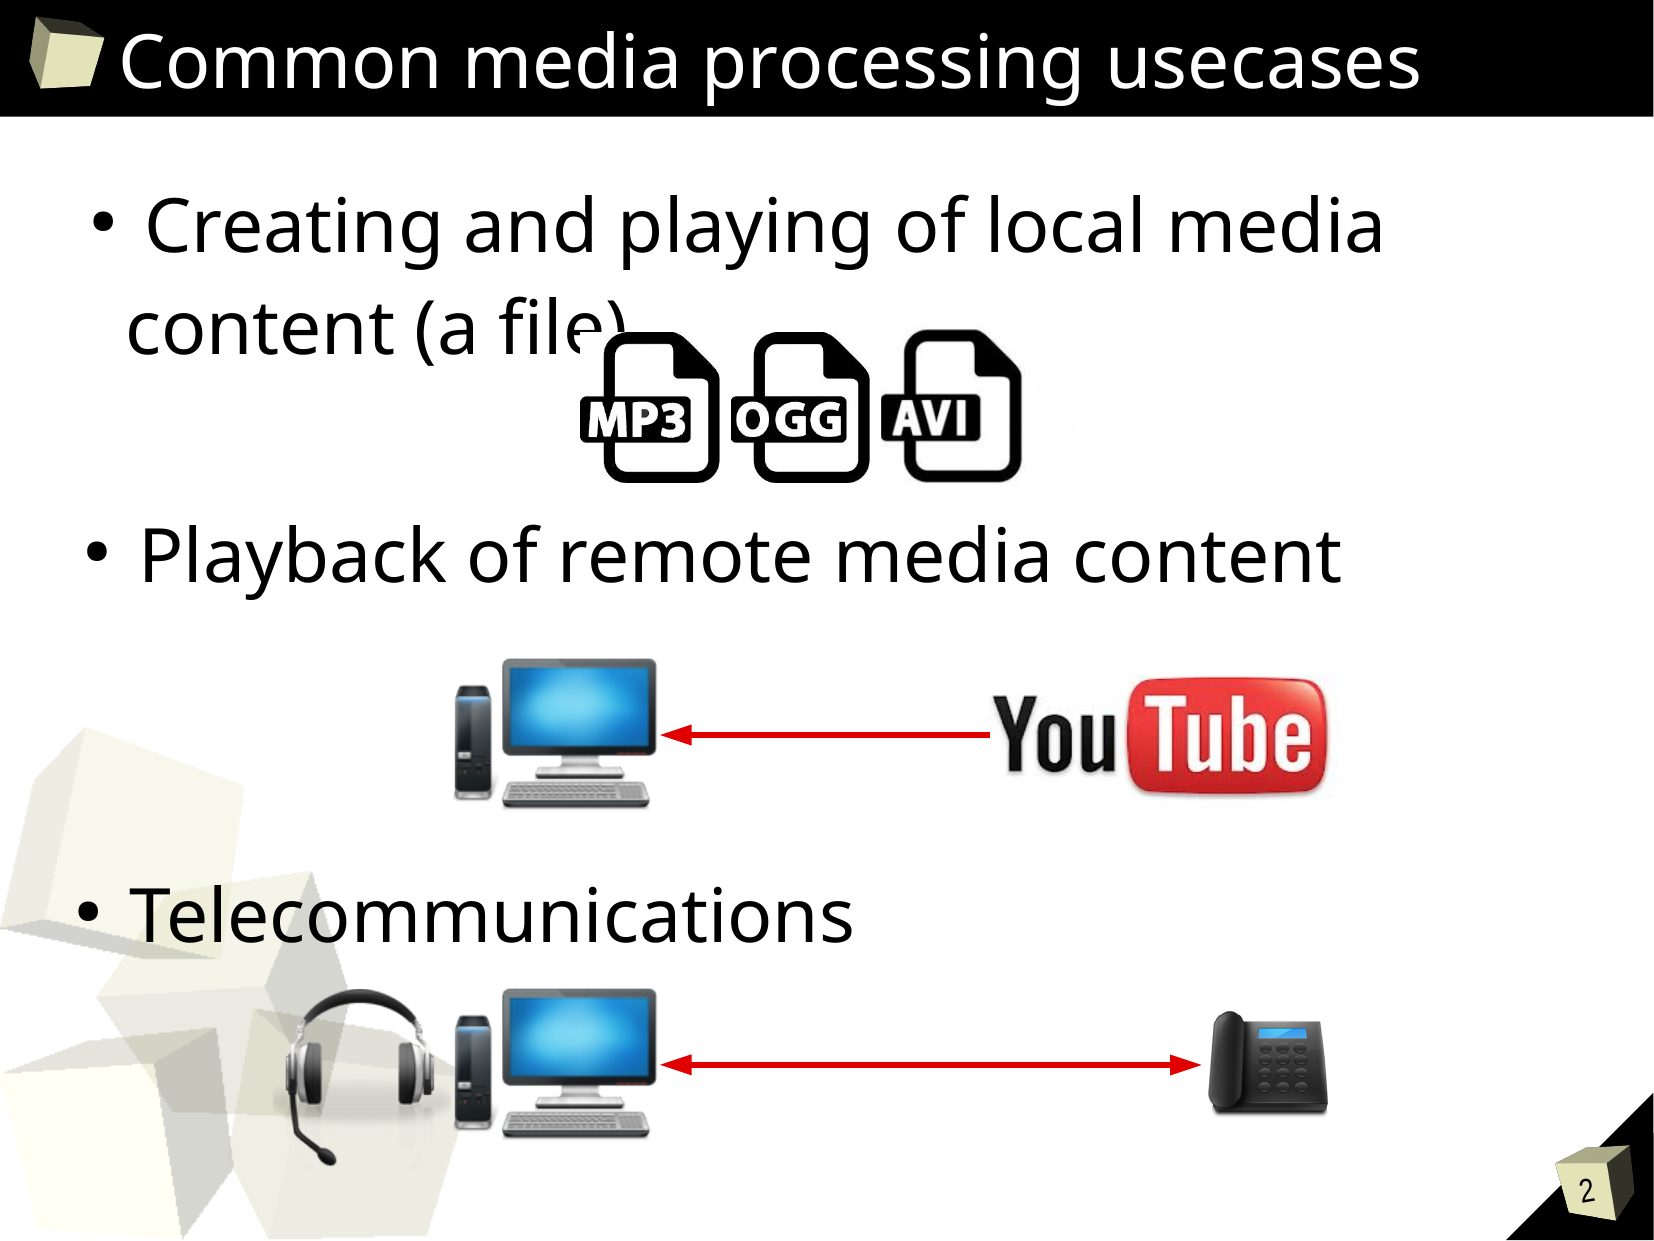

# Common media processing usecases
 Creating and playing of local media content (a file)
 Playback of remote media content
 Telecommunications